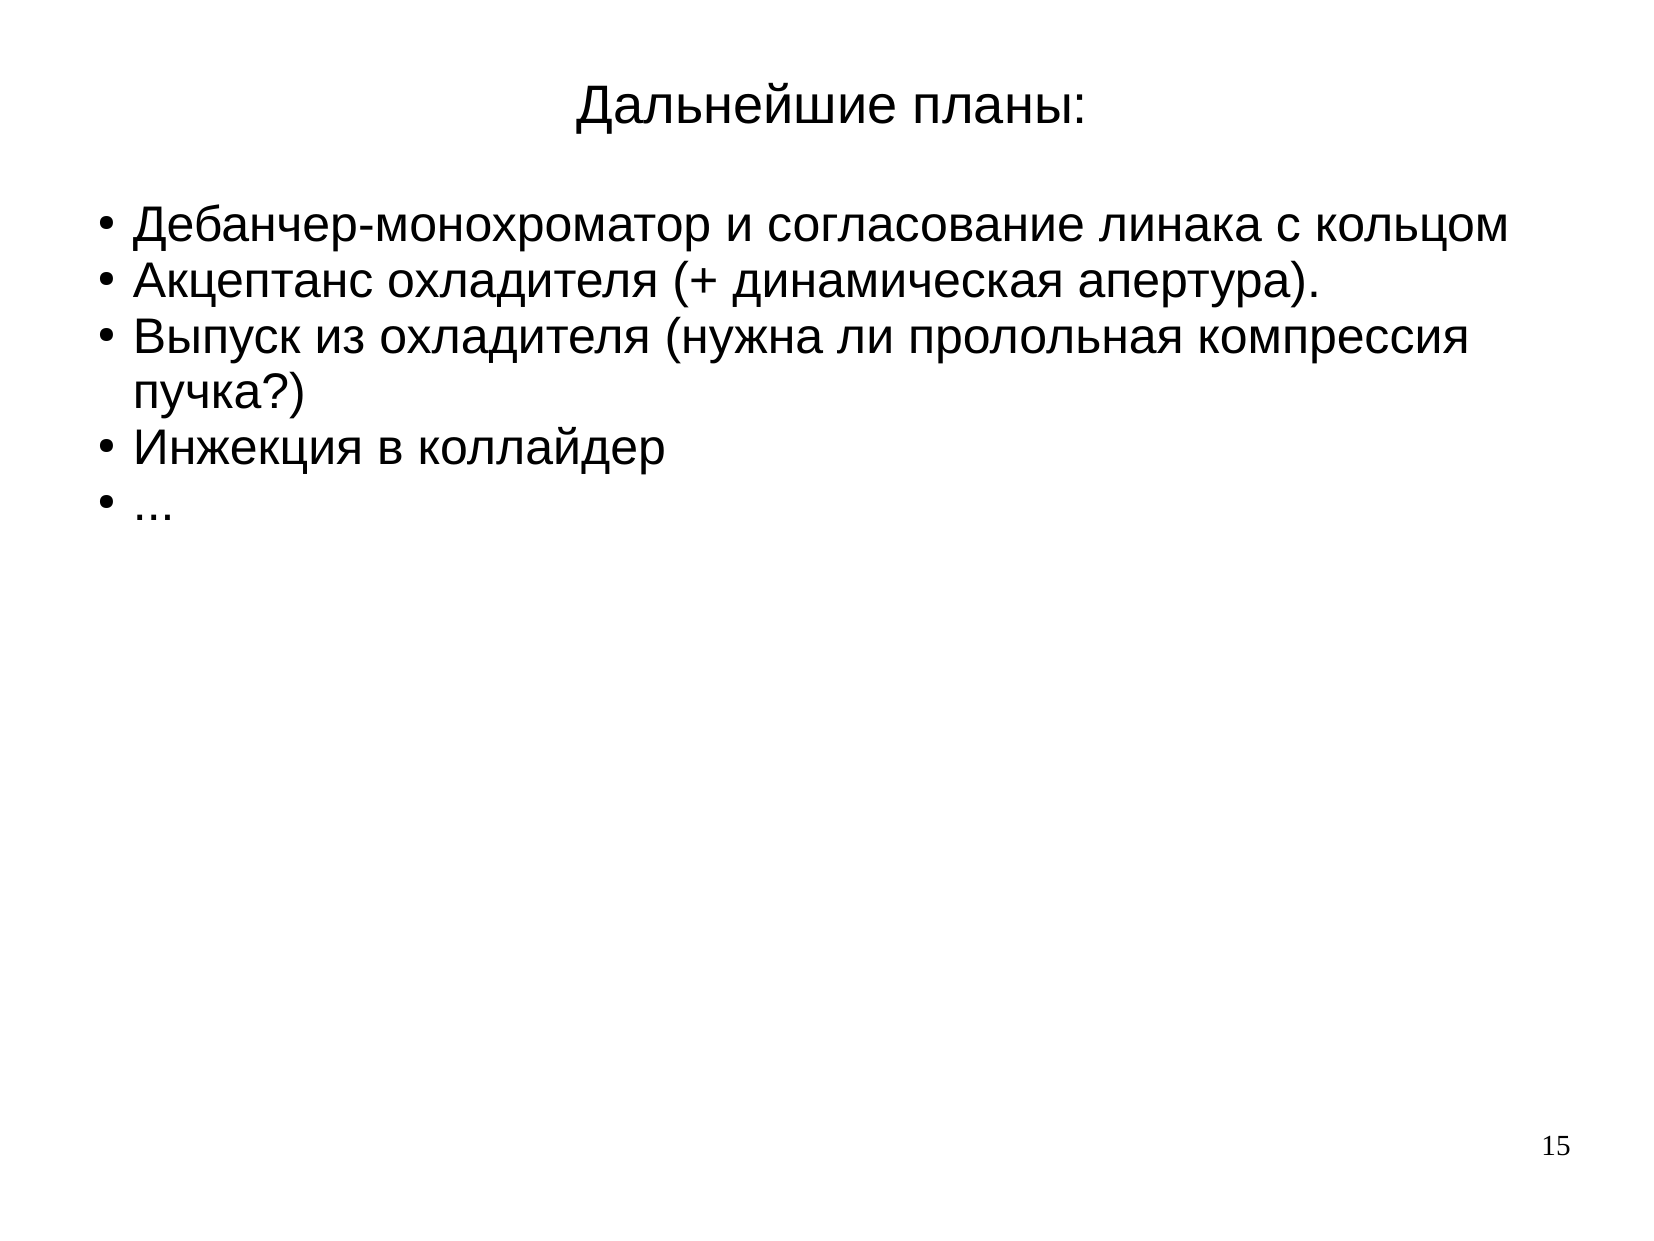

# Дальнейшие планы:
Дебанчер-монохроматор и согласование линака с кольцом
Акцептанс охладителя (+ динамическая апертура).
Выпуск из охладителя (нужна ли пролольная компрессия пучка?)
Инжекция в коллайдер
...
15